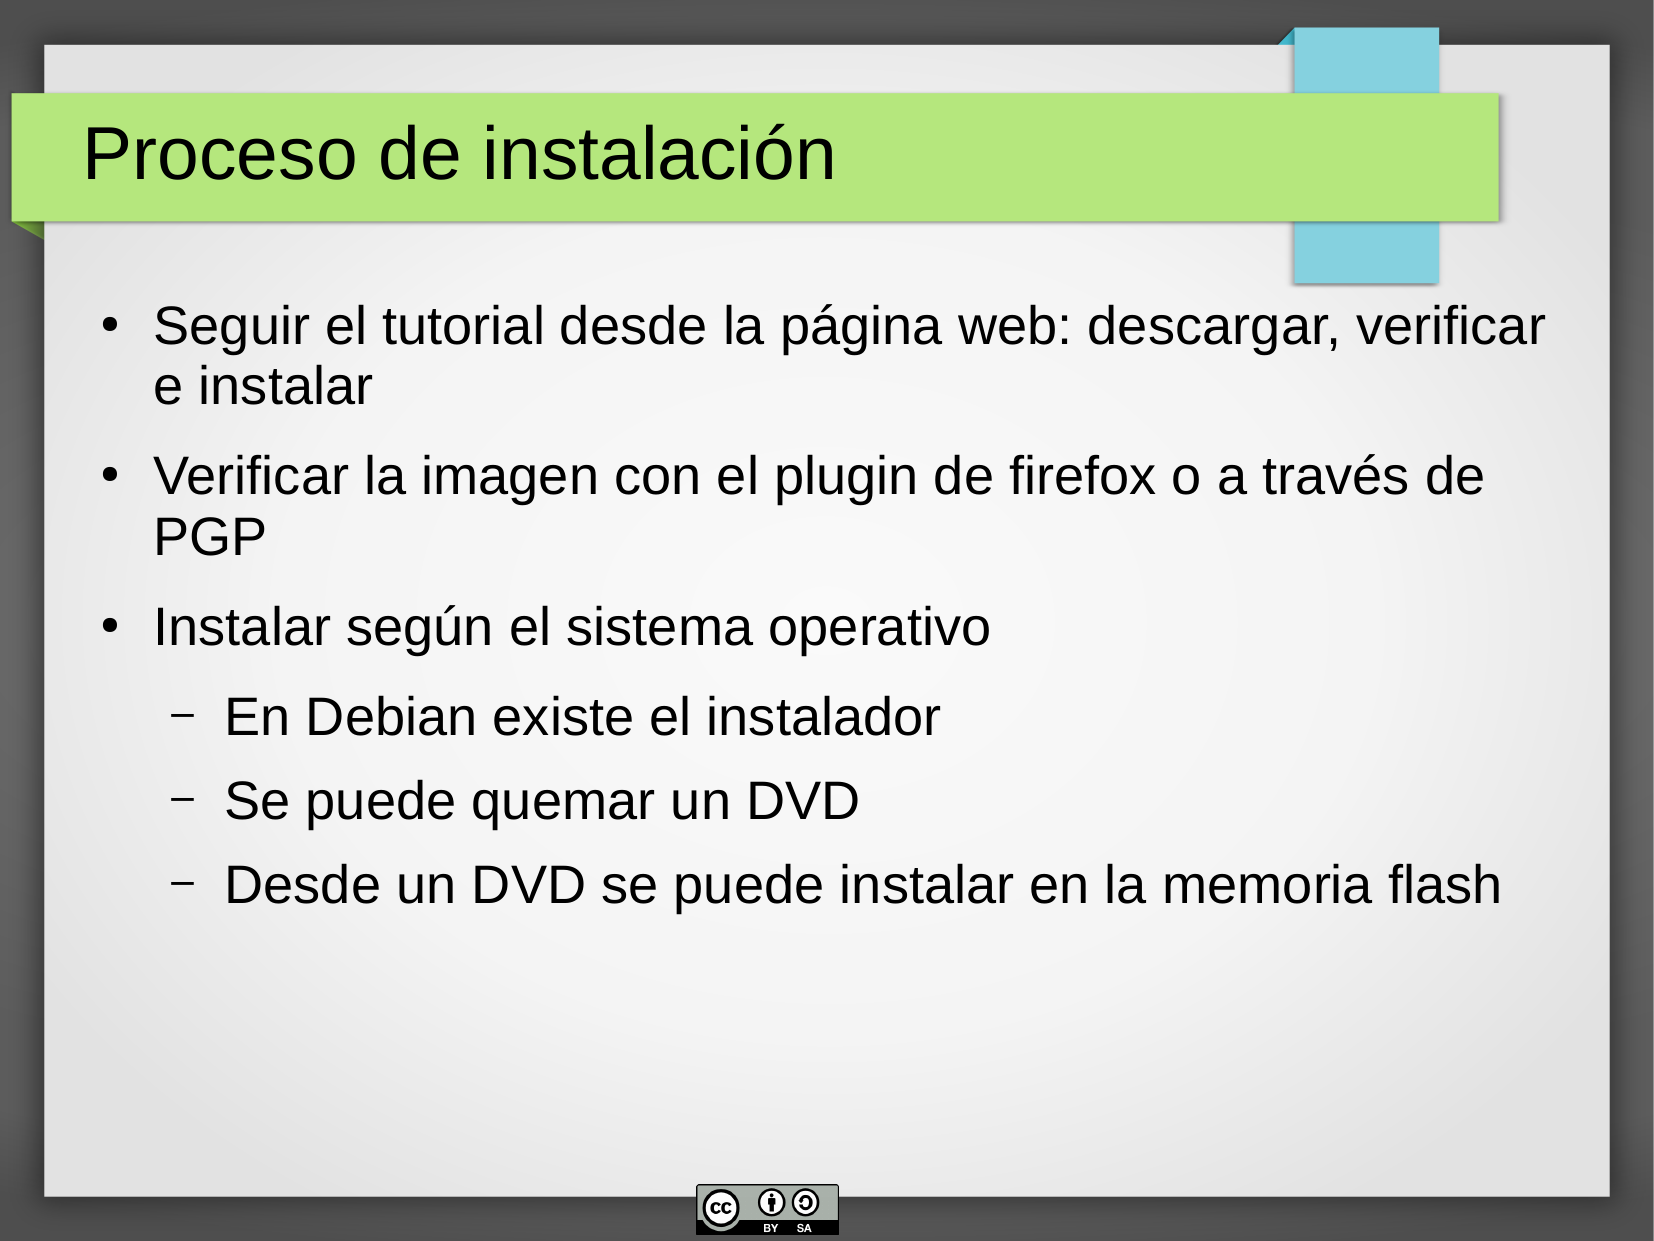

# Proceso de instalación
Seguir el tutorial desde la página web: descargar, verificar e instalar
Verificar la imagen con el plugin de firefox o a través de PGP
Instalar según el sistema operativo
En Debian existe el instalador
Se puede quemar un DVD
Desde un DVD se puede instalar en la memoria flash